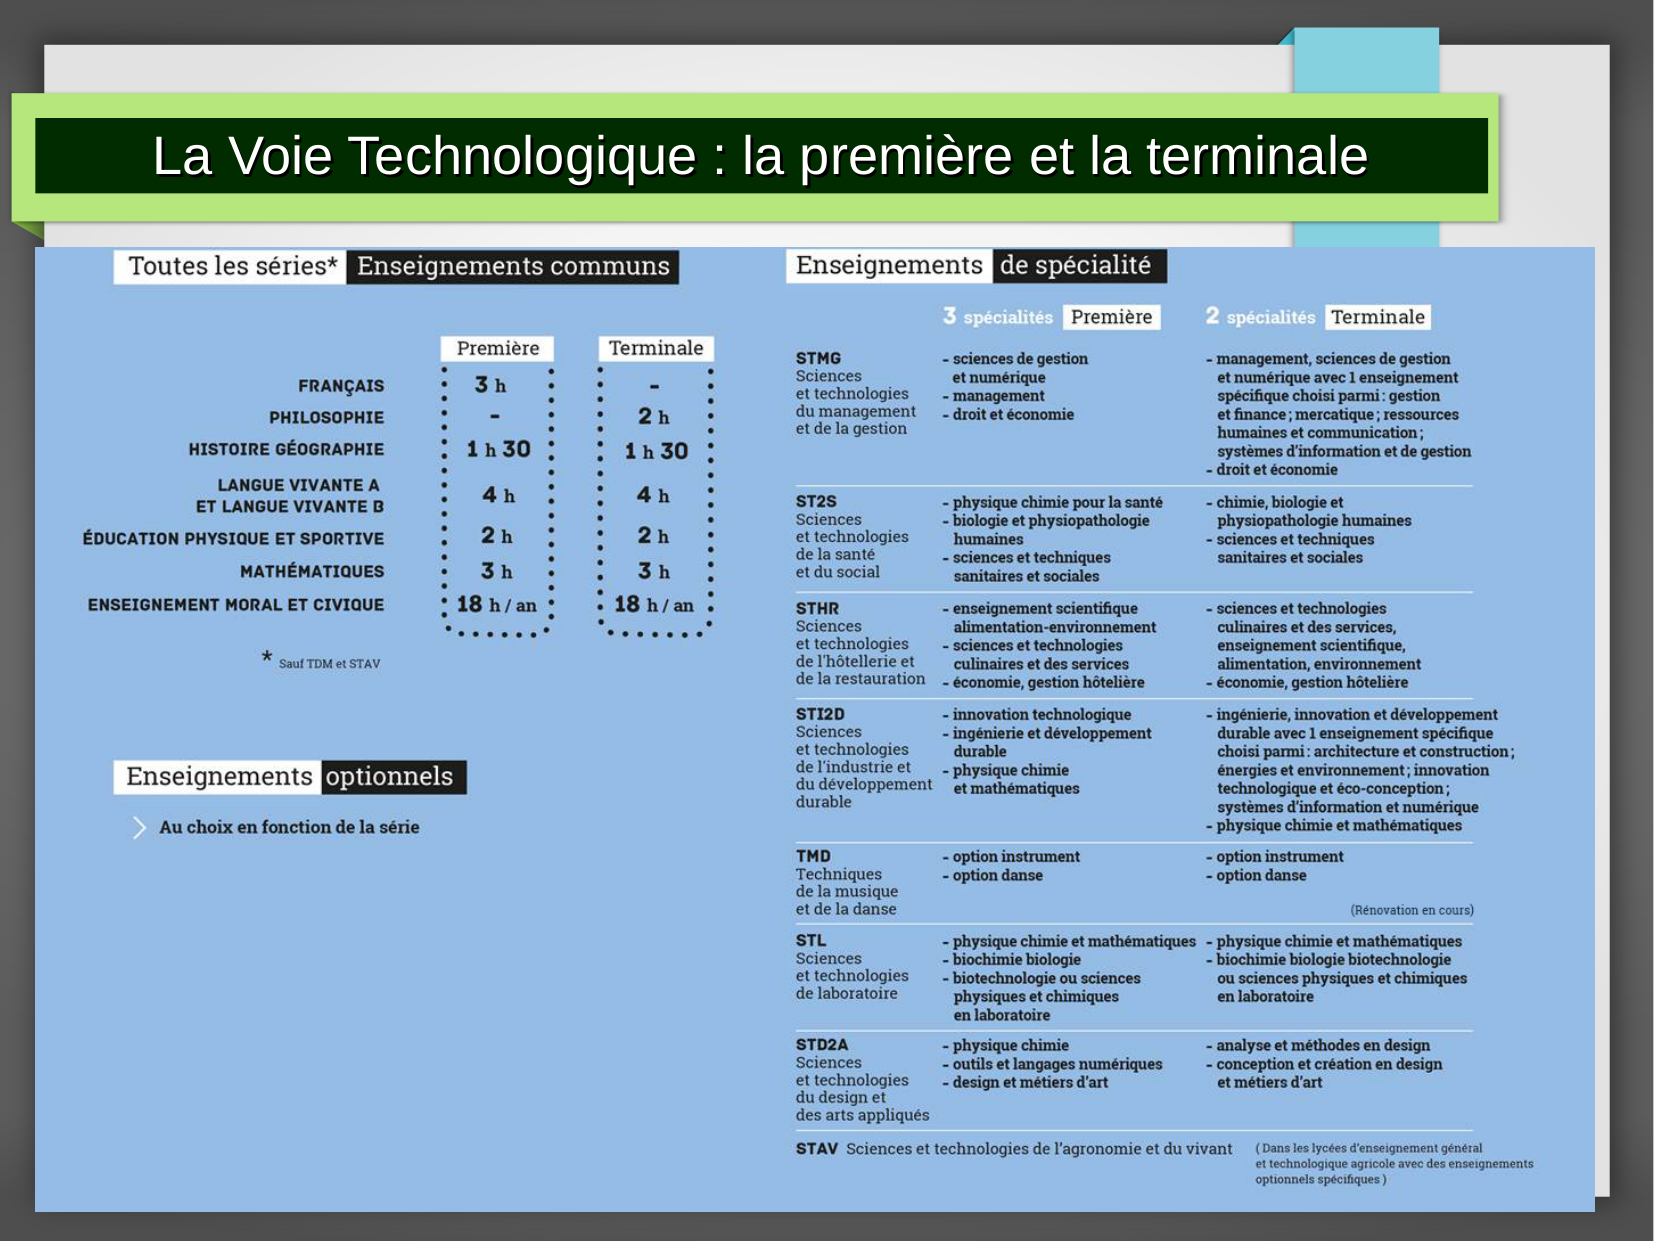

La Voie Technologique : la première et la terminale